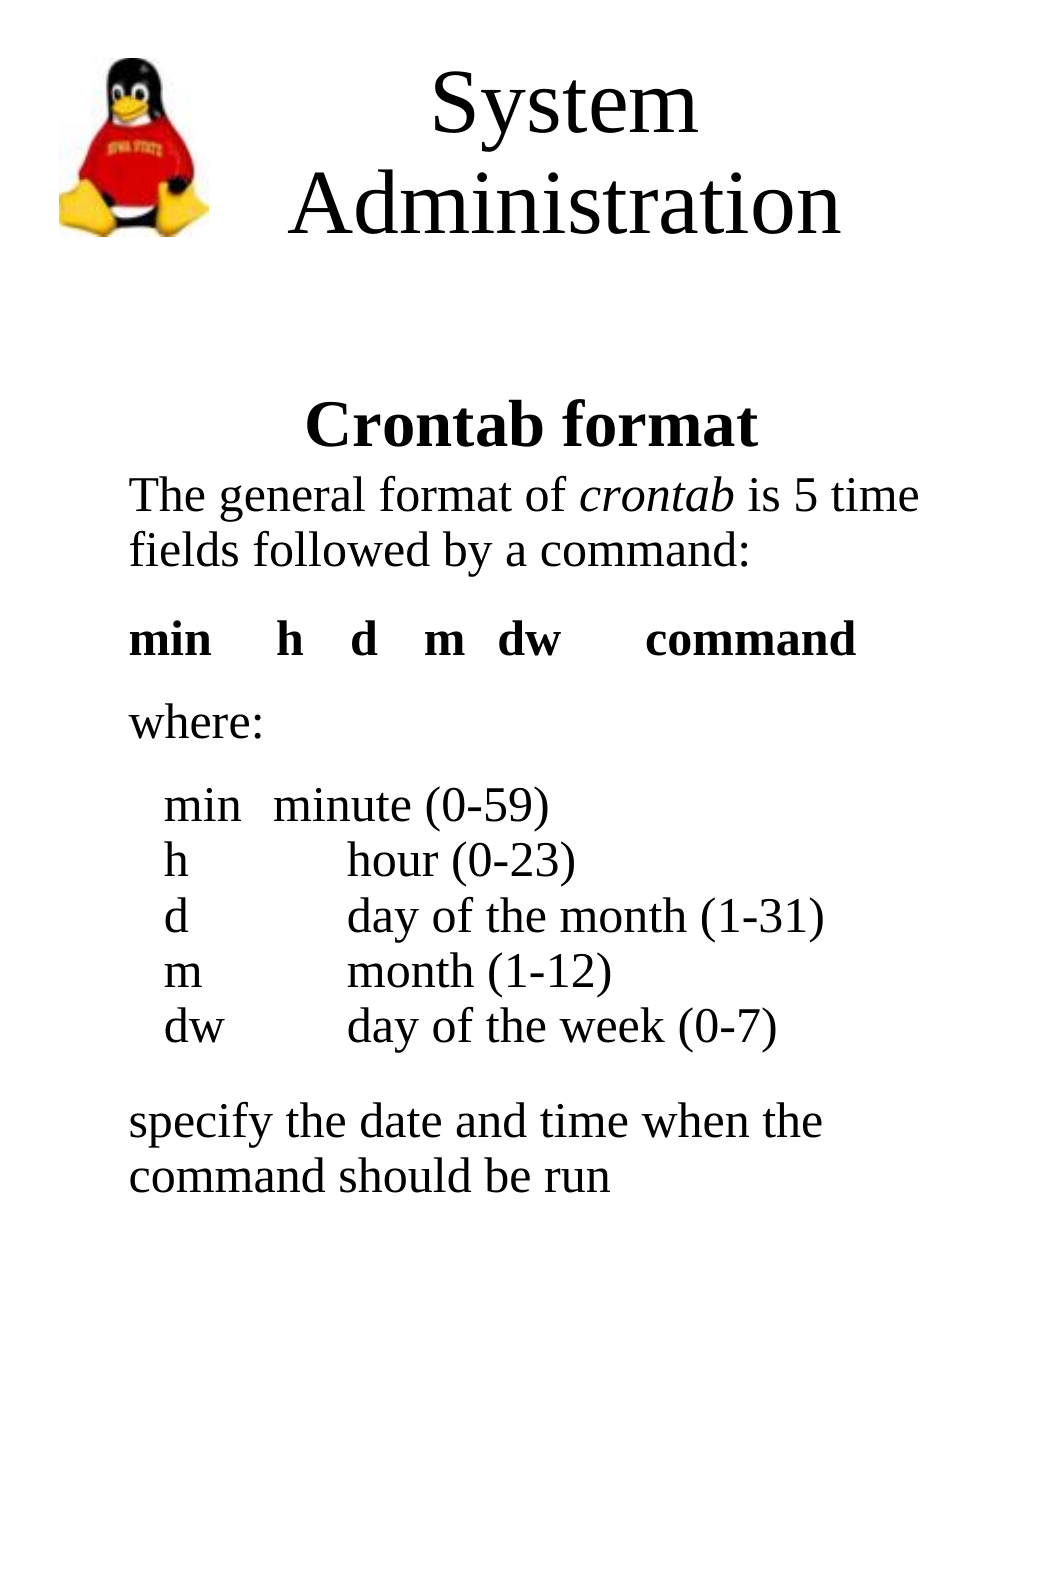

# System Administration
Crontab format
The general format of crontab is 5 time fields followed by a command:
min	h	d	m	dw		command
where:
min	minute (0-59)
h		hour (0-23)
d		day of the month (1-31)
m		month (1-12)
dw		day of the week (0-7)
specify the date and time when the command should be run